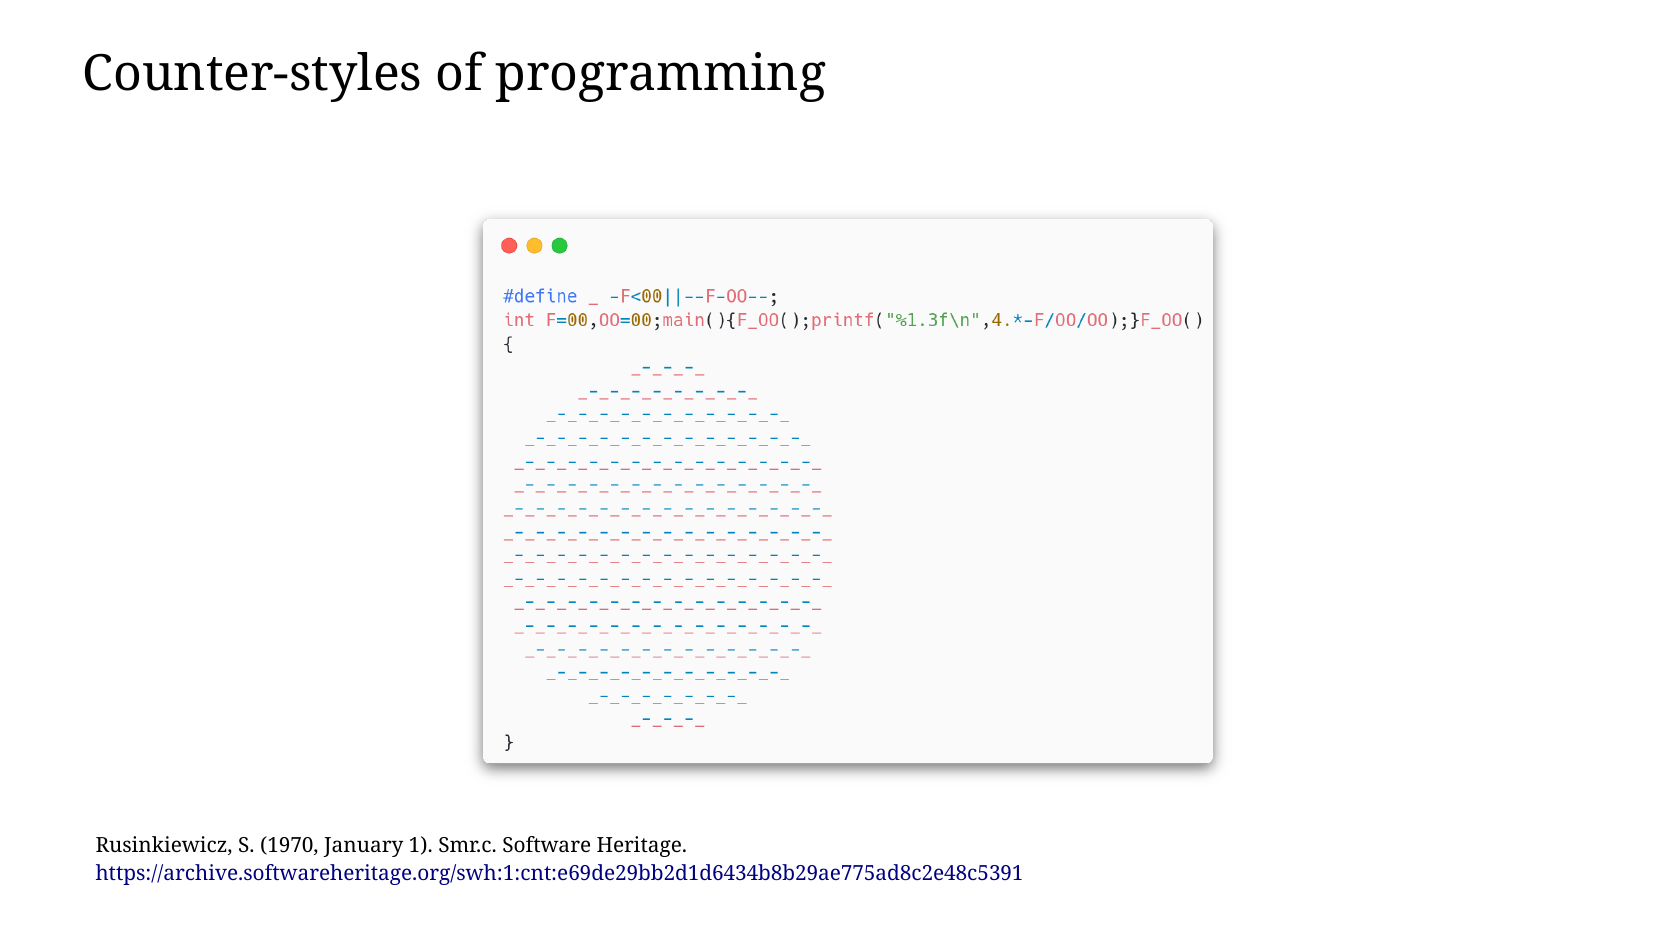

# Counter-styles of programming
Rusinkiewicz, S. (1970, January 1). Smr.c. Software Heritage. https://archive.softwareheritage.org/swh:1:cnt:e69de29bb2d1d6434b8b29ae775ad8c2e48c5391